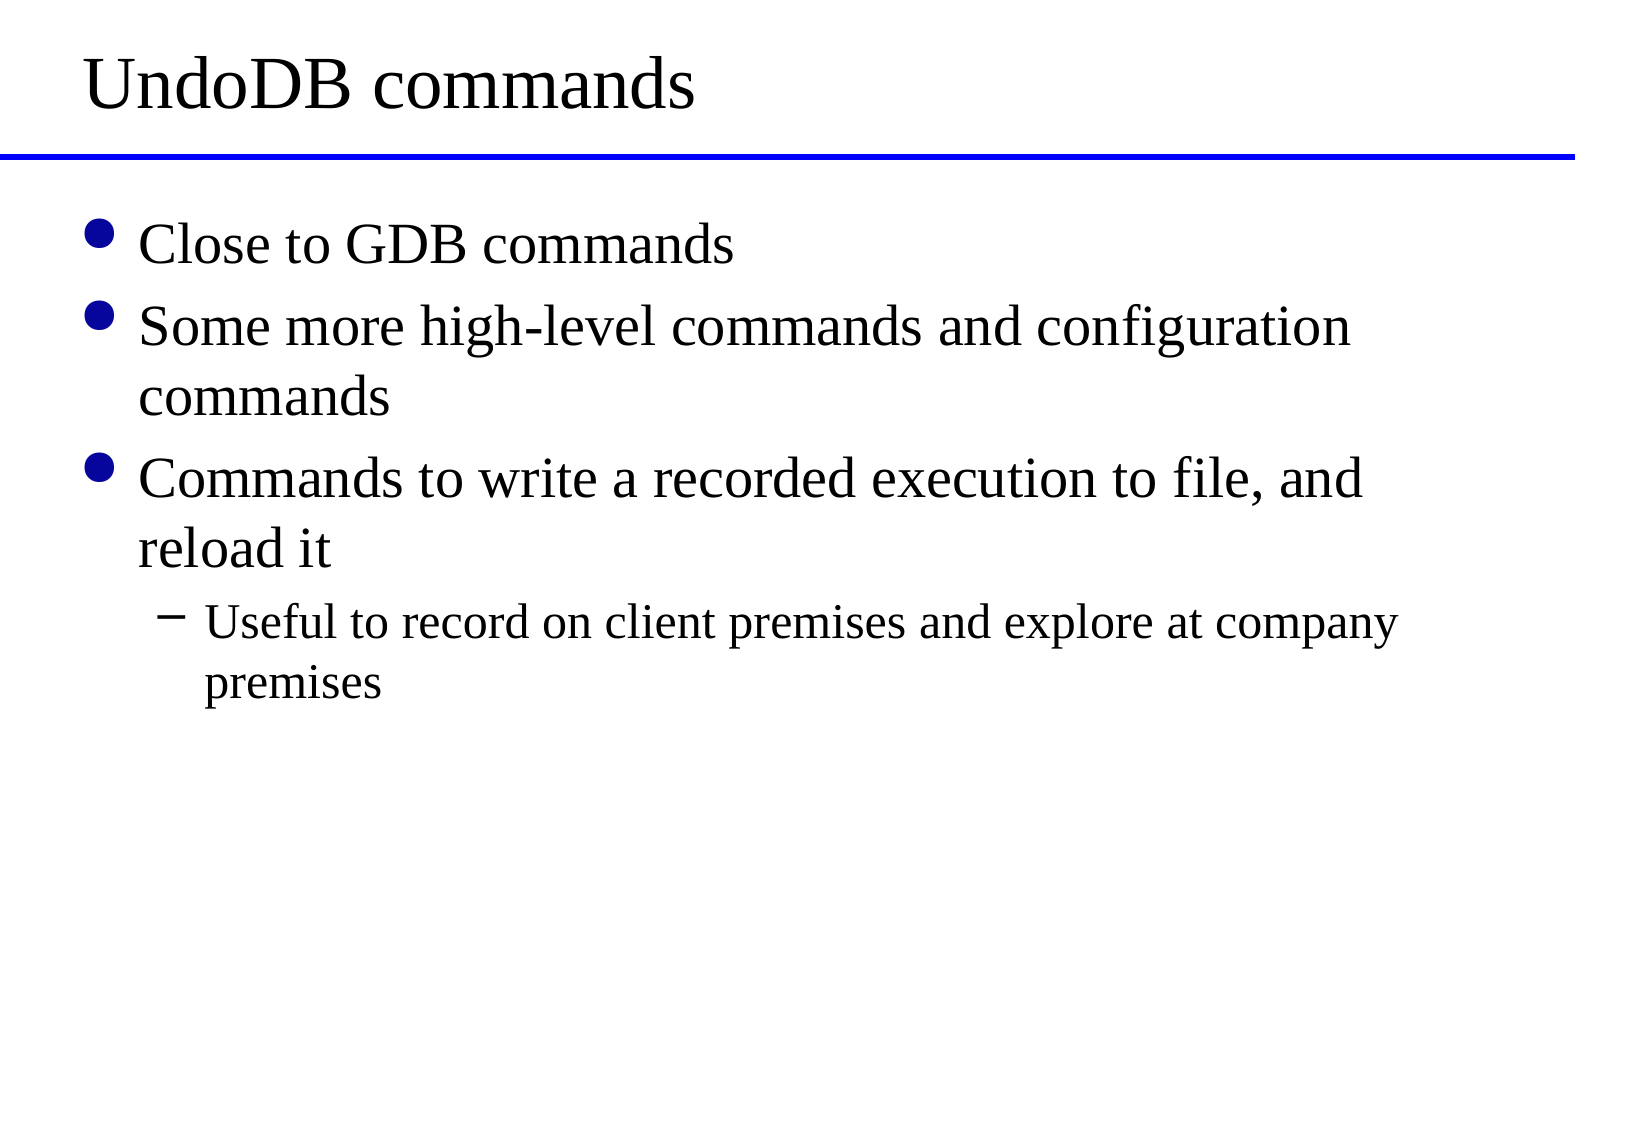

# UndoDB commands
Close to GDB commands
Some more high-level commands and configuration commands
Commands to write a recorded execution to file, and reload it
Useful to record on client premises and explore at company premises